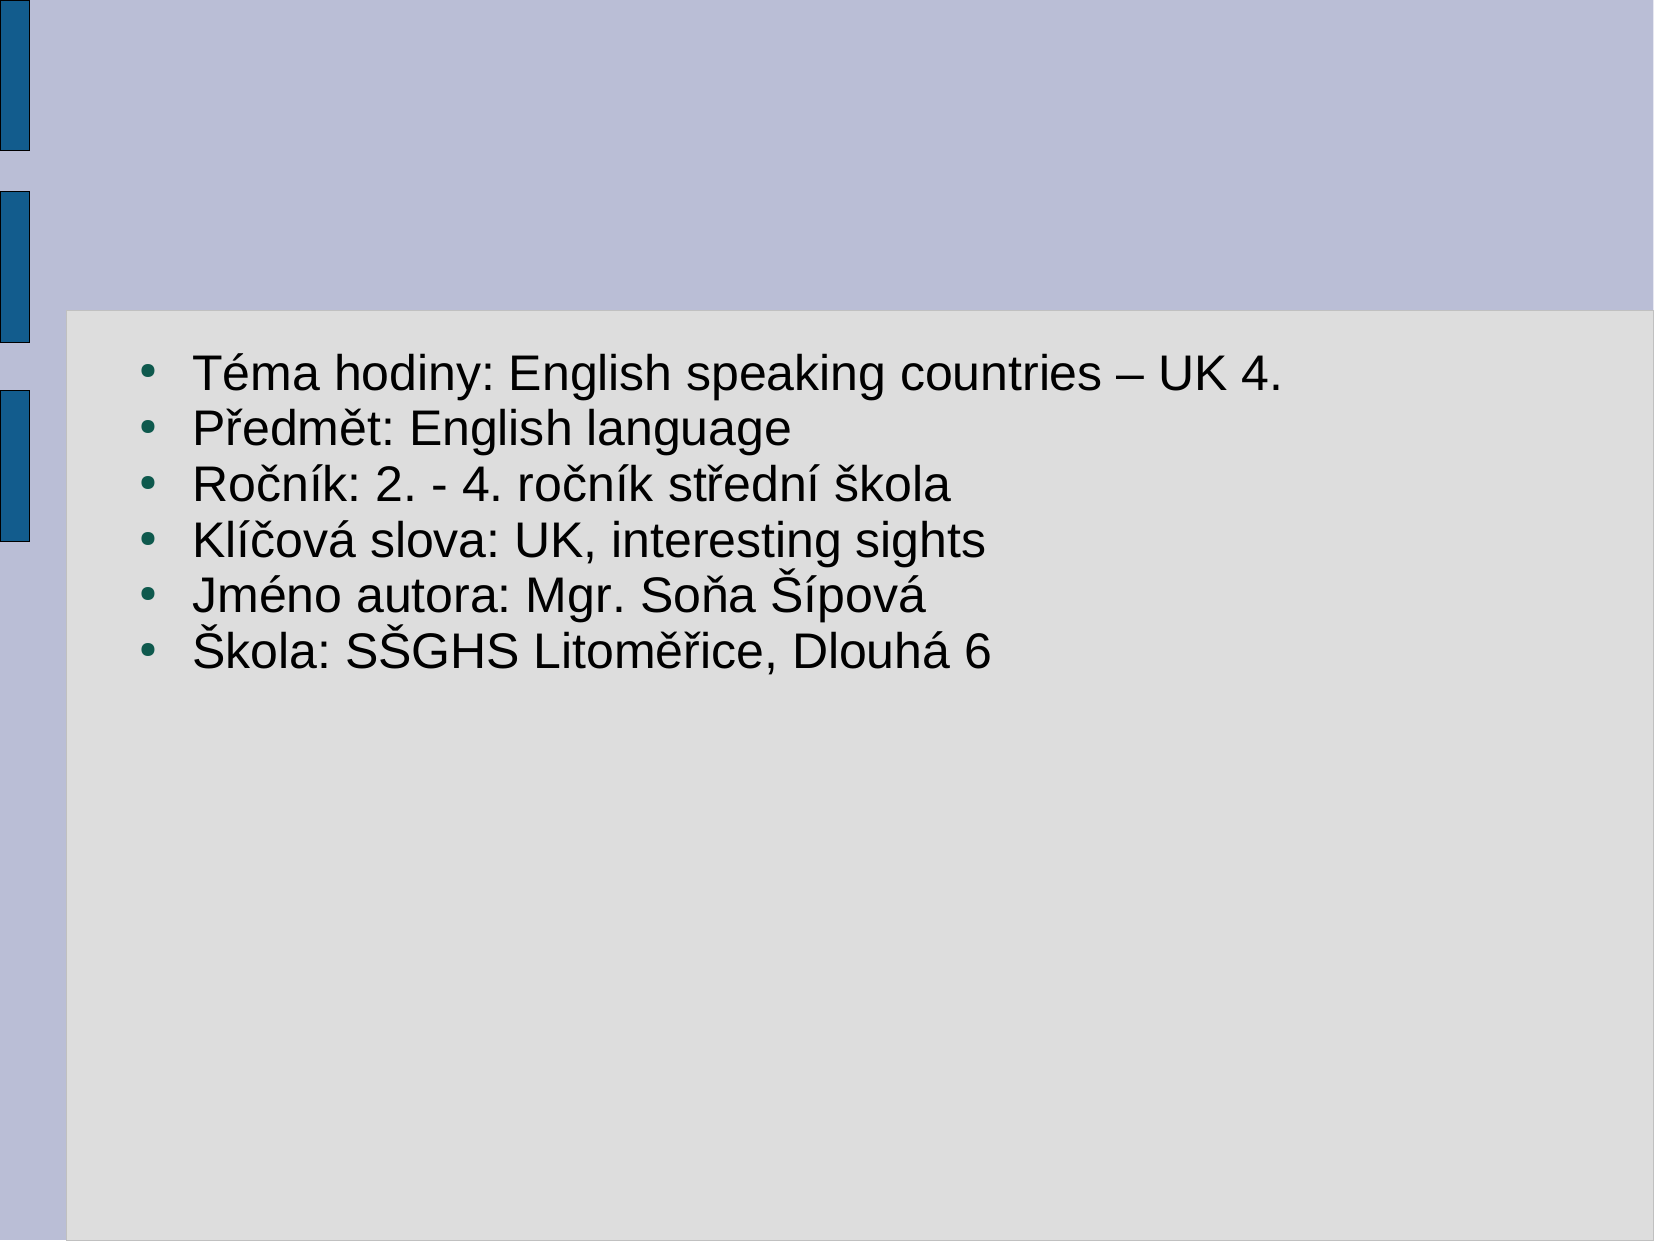

# Téma hodiny: English speaking countries – UK 4.
Předmět: English language
Ročník: 2. - 4. ročník střední škola
Klíčová slova: UK, interesting sights
Jméno autora: Mgr. Soňa Šípová
Škola: SŠGHS Litoměřice, Dlouhá 6